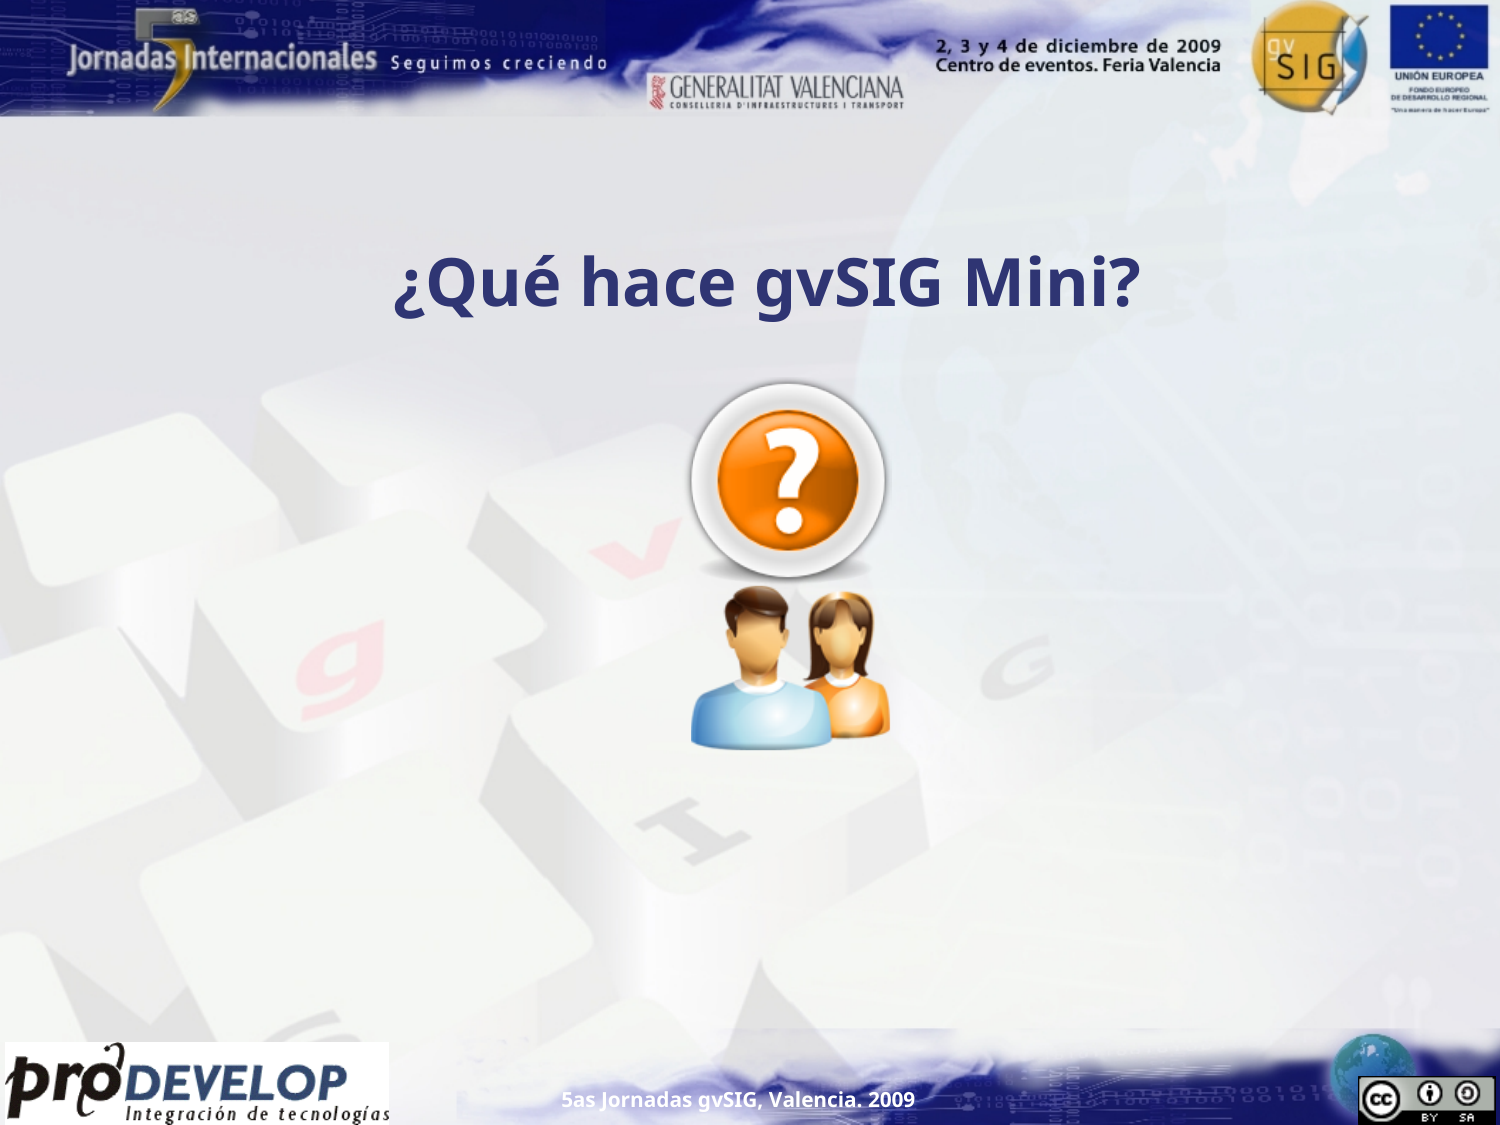

# ¿Qué hace gvSIG Mini?
25/10/2006
35
Plan Difusión Interna gvSIG v. 2.0